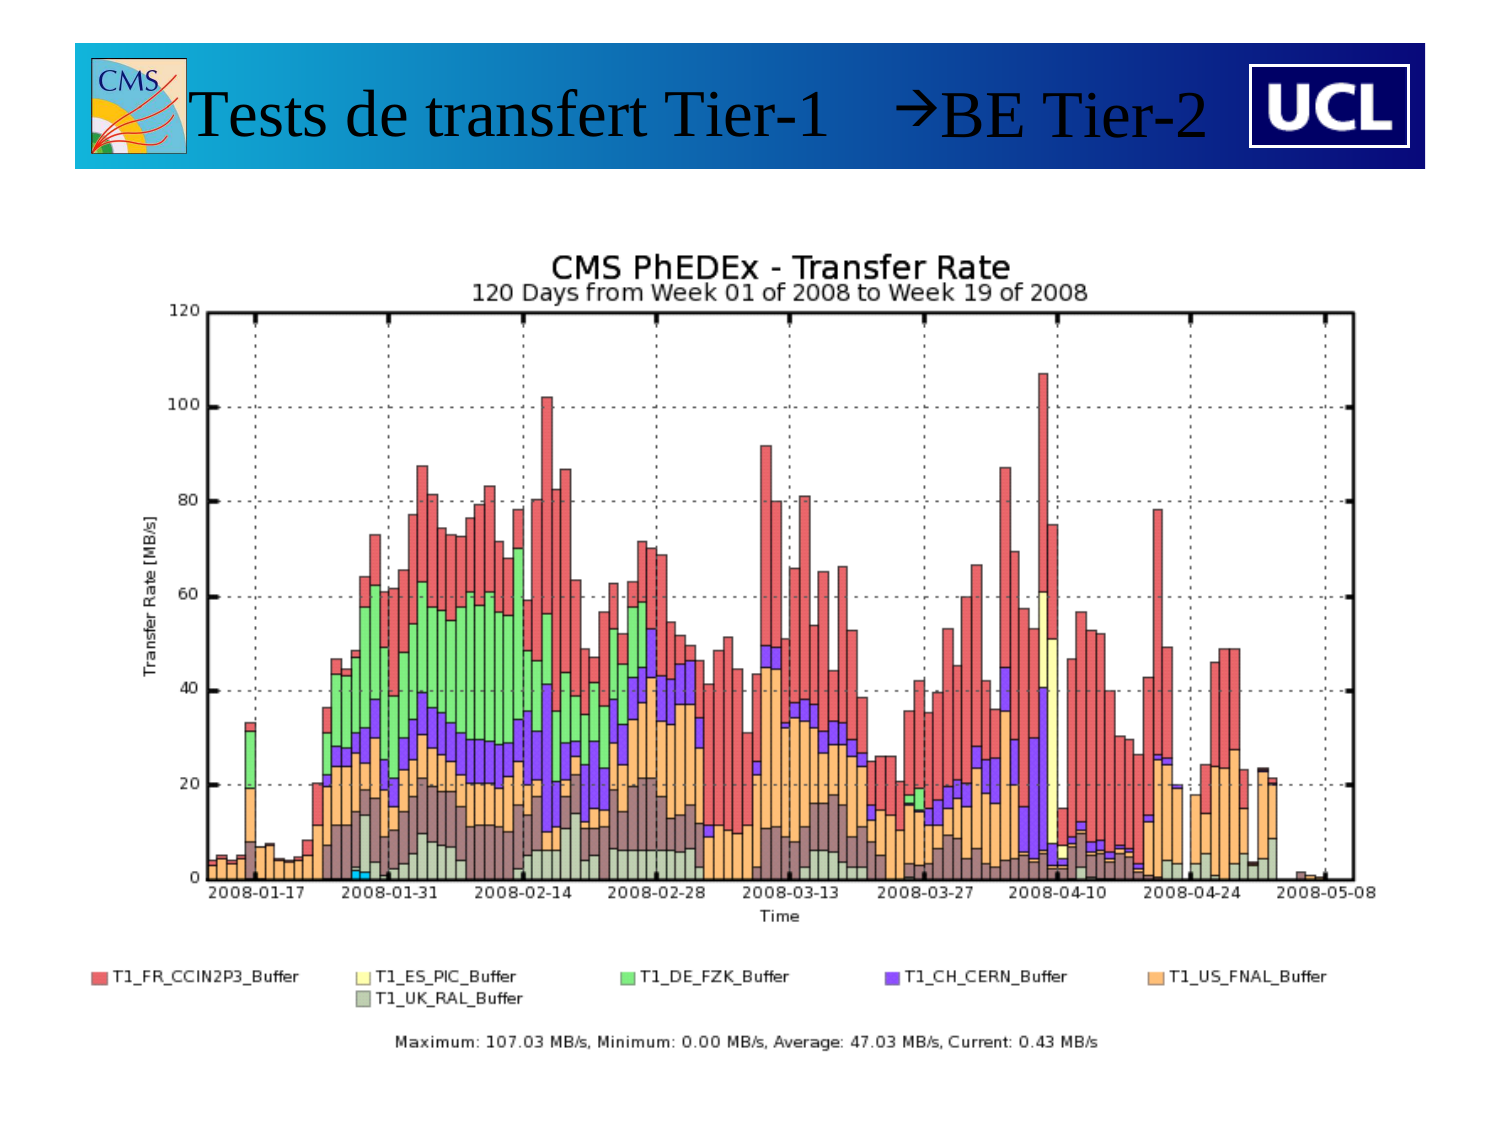

Tests de transfert Tier-1
BE Tier-2
